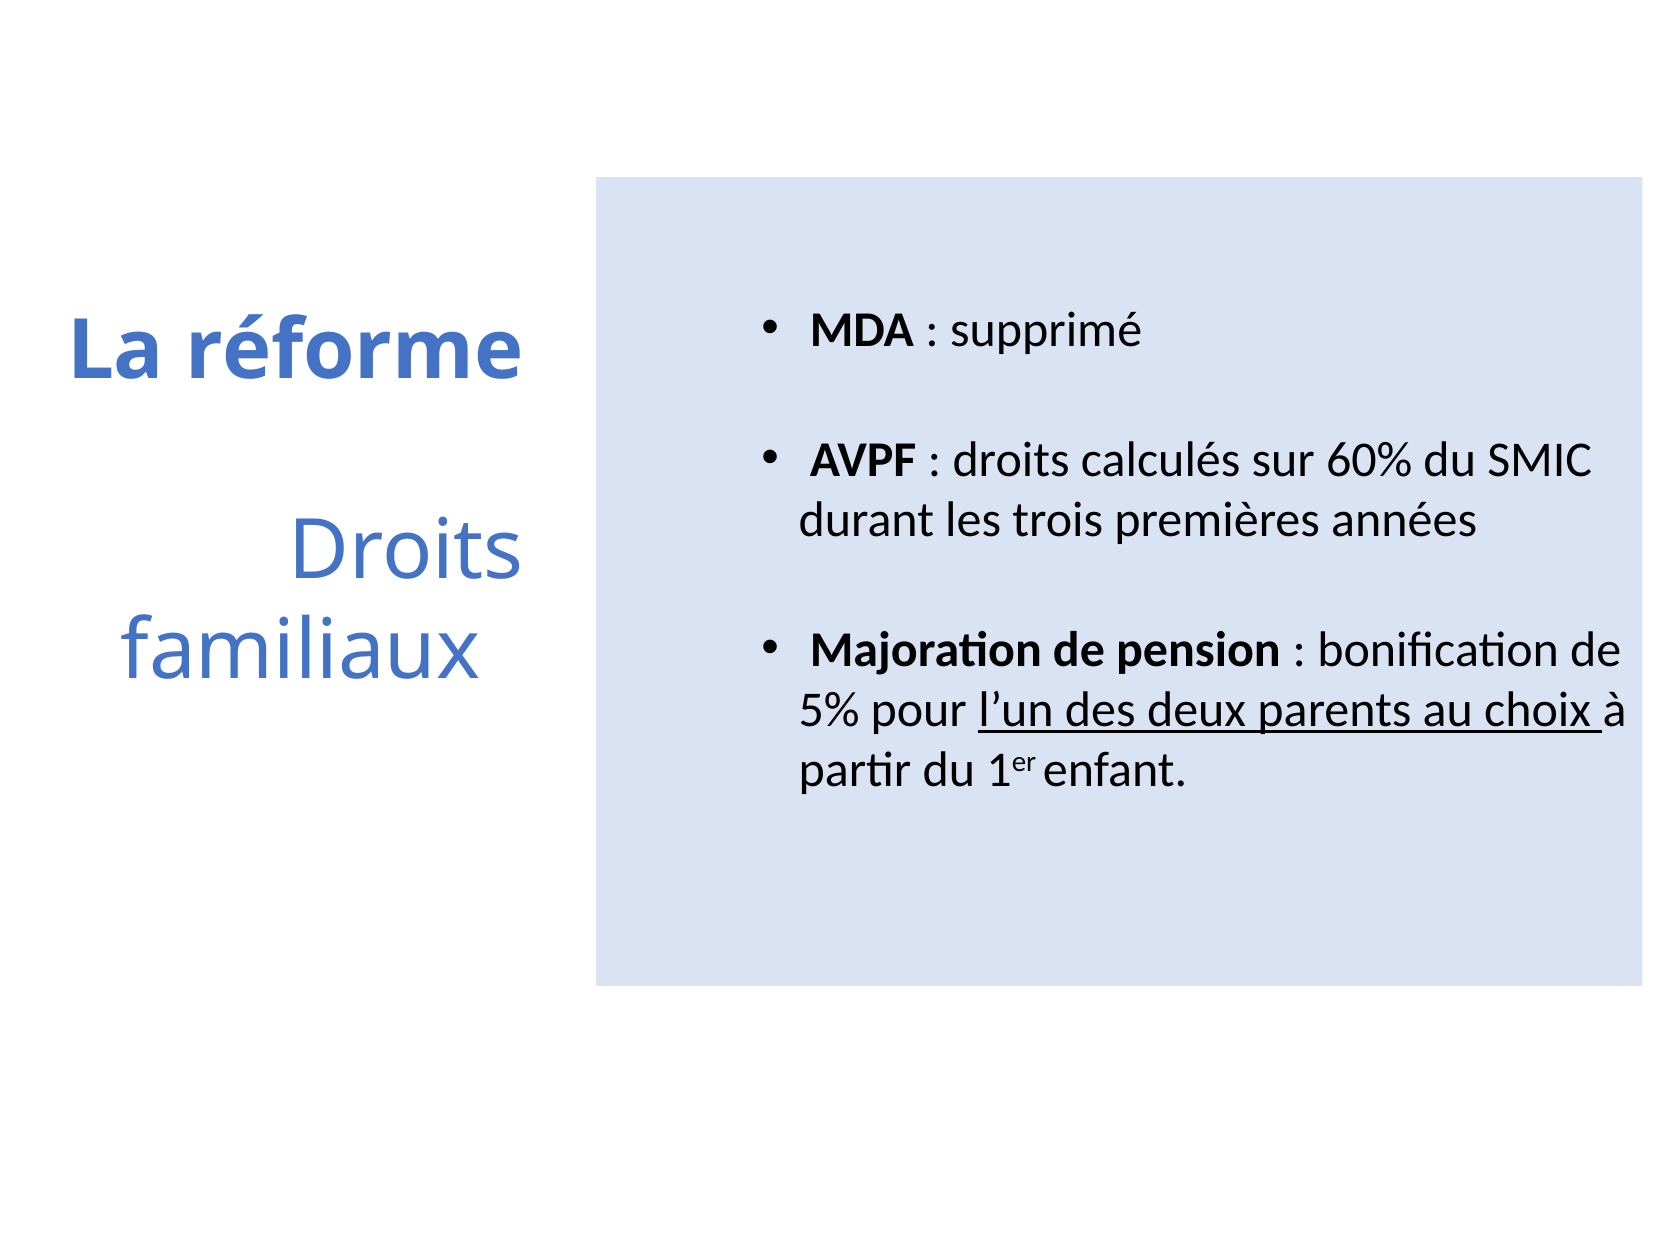

MDA : supprimé
 AVPF : droits calculés sur 60% du SMIC durant les trois premières années
 Majoration de pension : bonification de 5% pour l’un des deux parents au choix à partir du 1er enfant.
# La réforme Droits familiaux